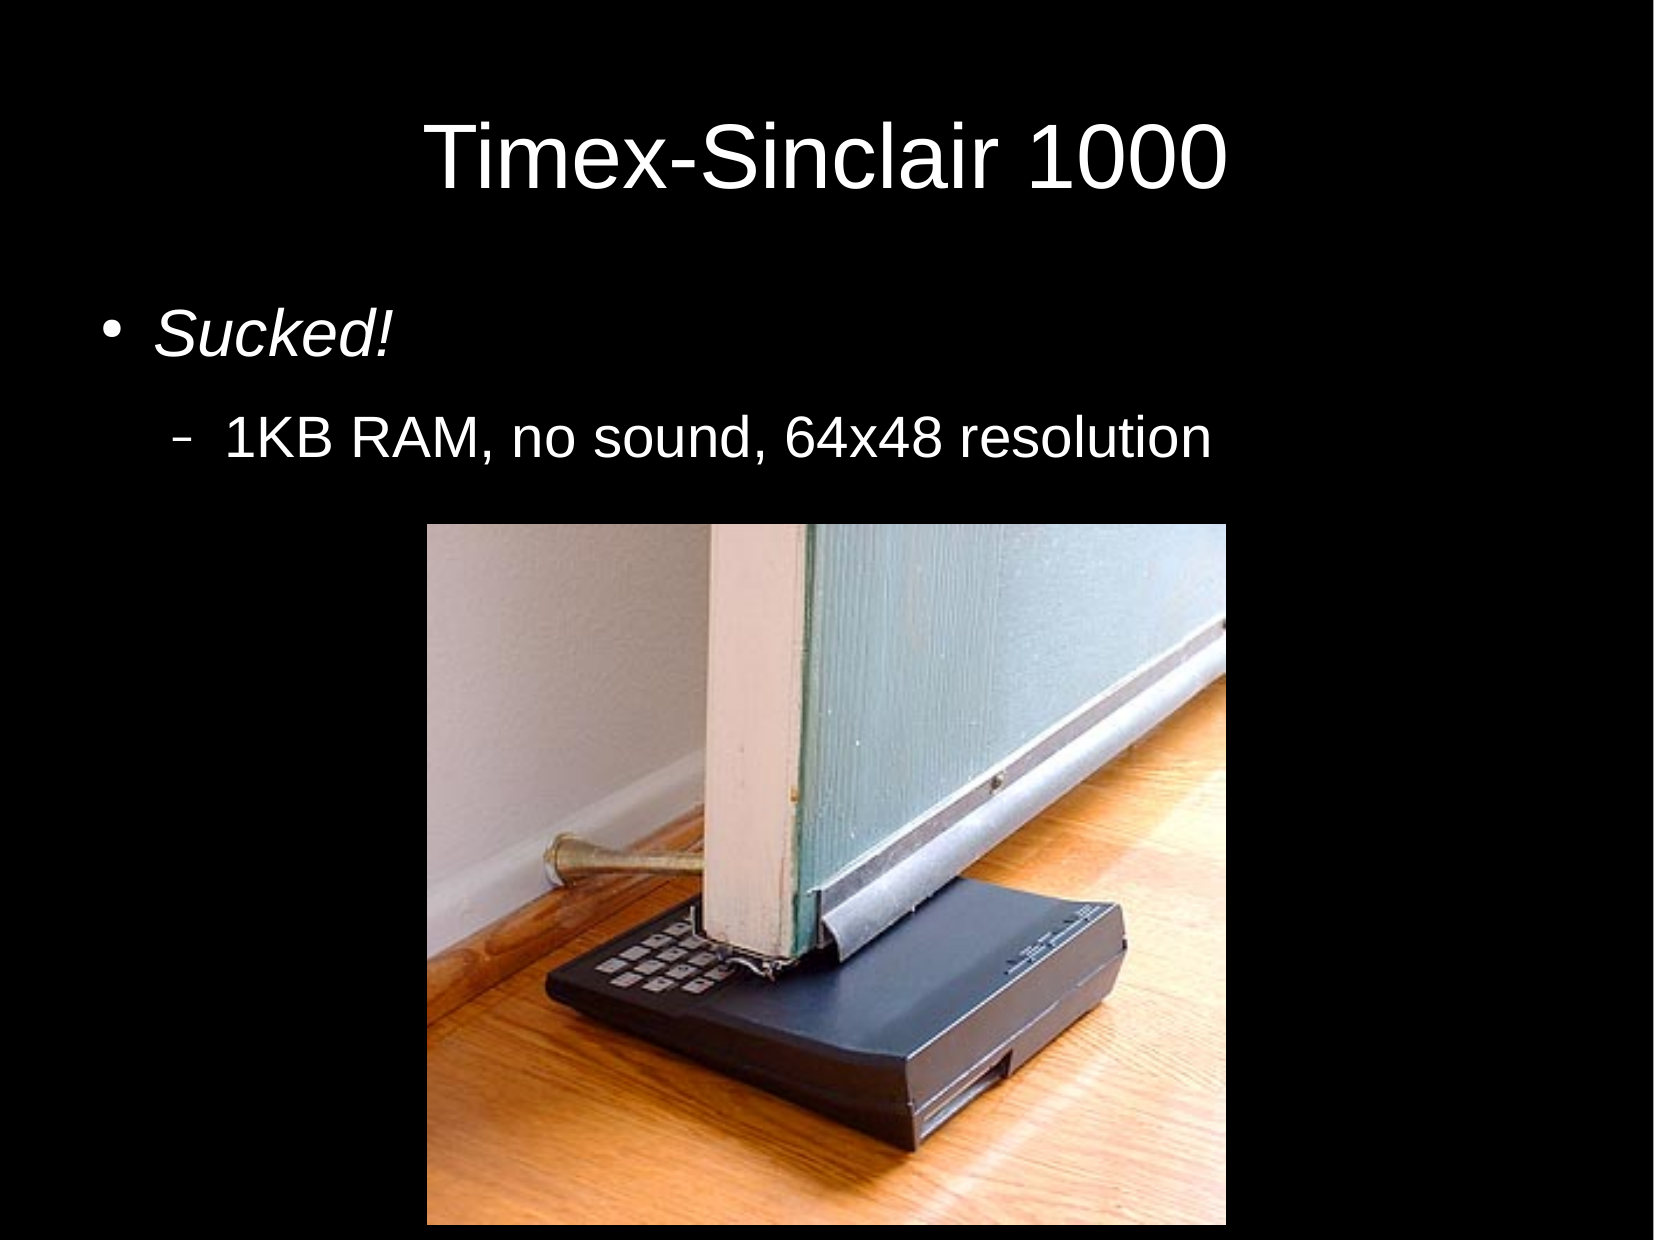

# Timex-Sinclair 1000
Sucked!
1KB RAM, no sound, 64x48 resolution